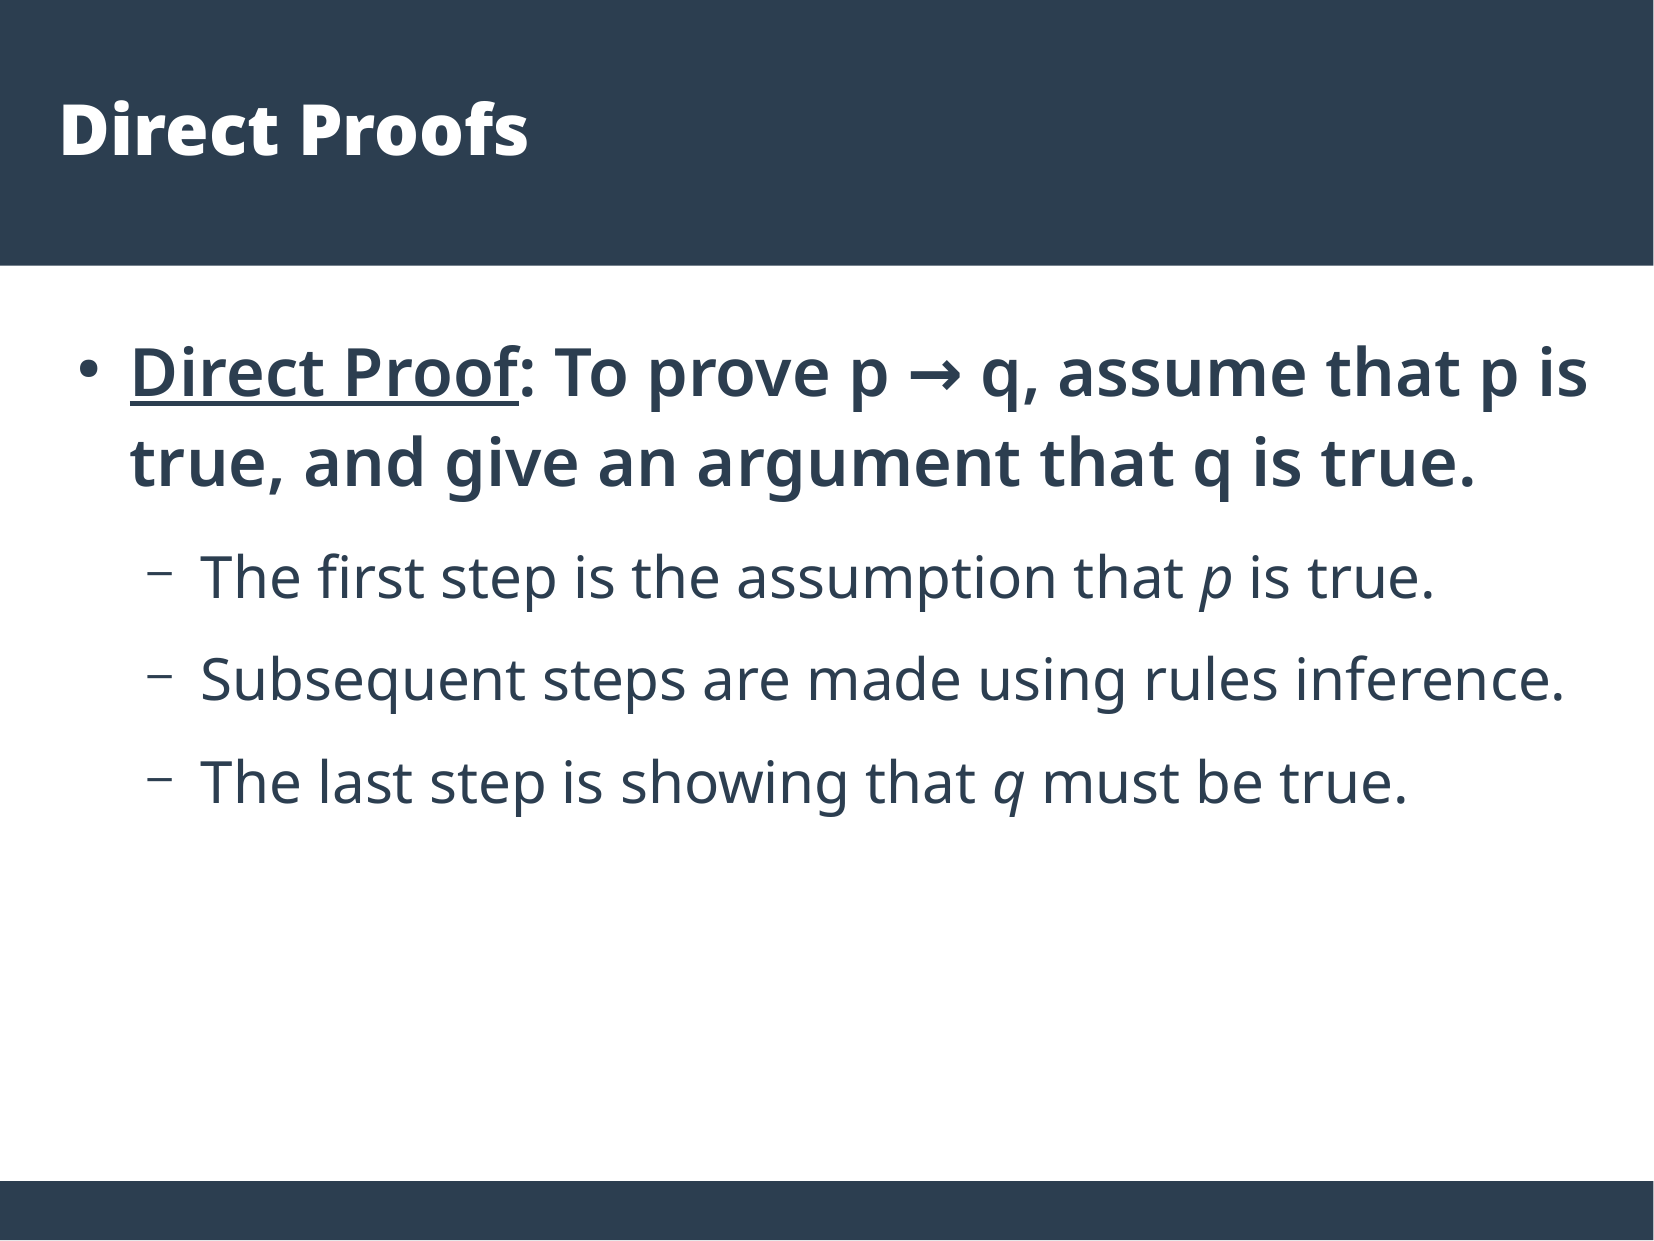

# Direct Proofs
Direct Proof: To prove p → q, assume that p is true, and give an argument that q is true.
The first step is the assumption that p is true.
Subsequent steps are made using rules inference.
The last step is showing that q must be true.